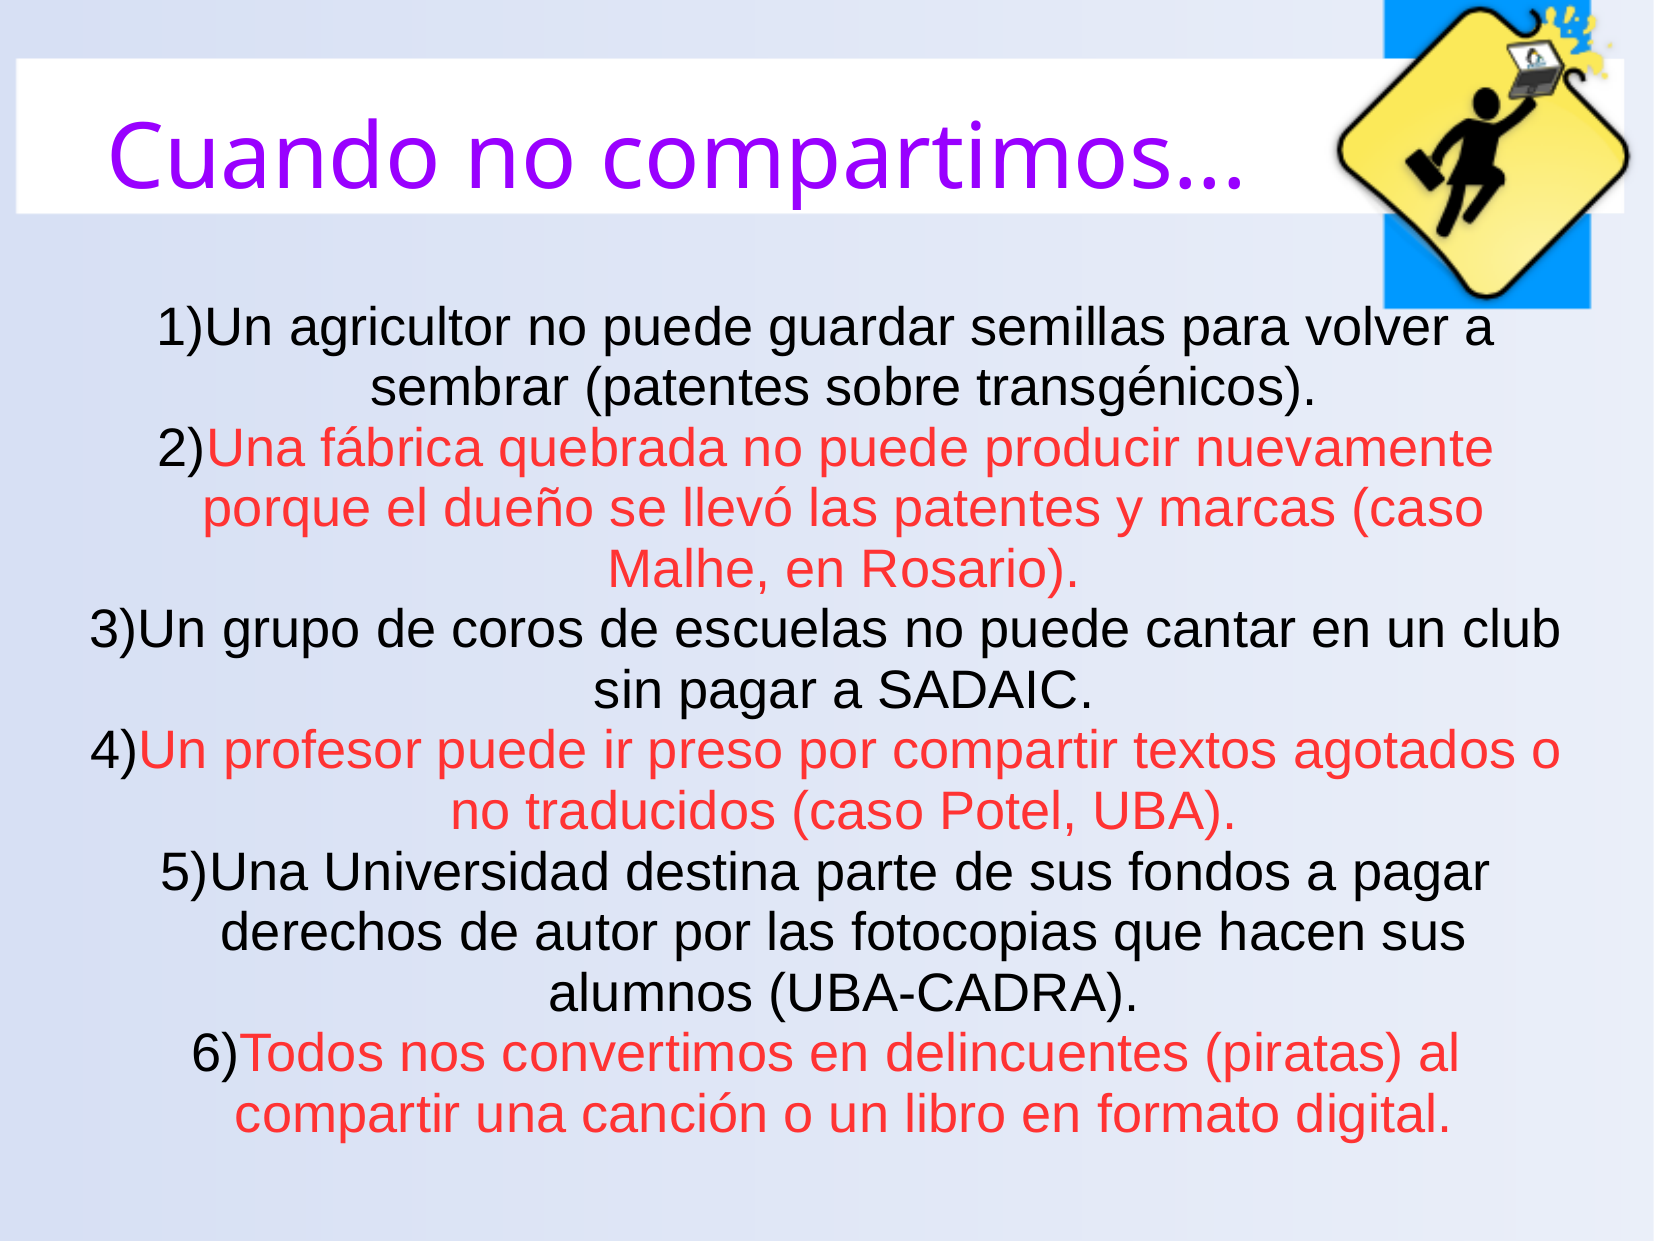

# Cuando no compartimos...
Un agricultor no puede guardar semillas para volver a sembrar (patentes sobre transgénicos).
Una fábrica quebrada no puede producir nuevamente porque el dueño se llevó las patentes y marcas (caso Malhe, en Rosario).
Un grupo de coros de escuelas no puede cantar en un club sin pagar a SADAIC.
Un profesor puede ir preso por compartir textos agotados o no traducidos (caso Potel, UBA).
Una Universidad destina parte de sus fondos a pagar derechos de autor por las fotocopias que hacen sus alumnos (UBA-CADRA).
Todos nos convertimos en delincuentes (piratas) al compartir una canción o un libro en formato digital.